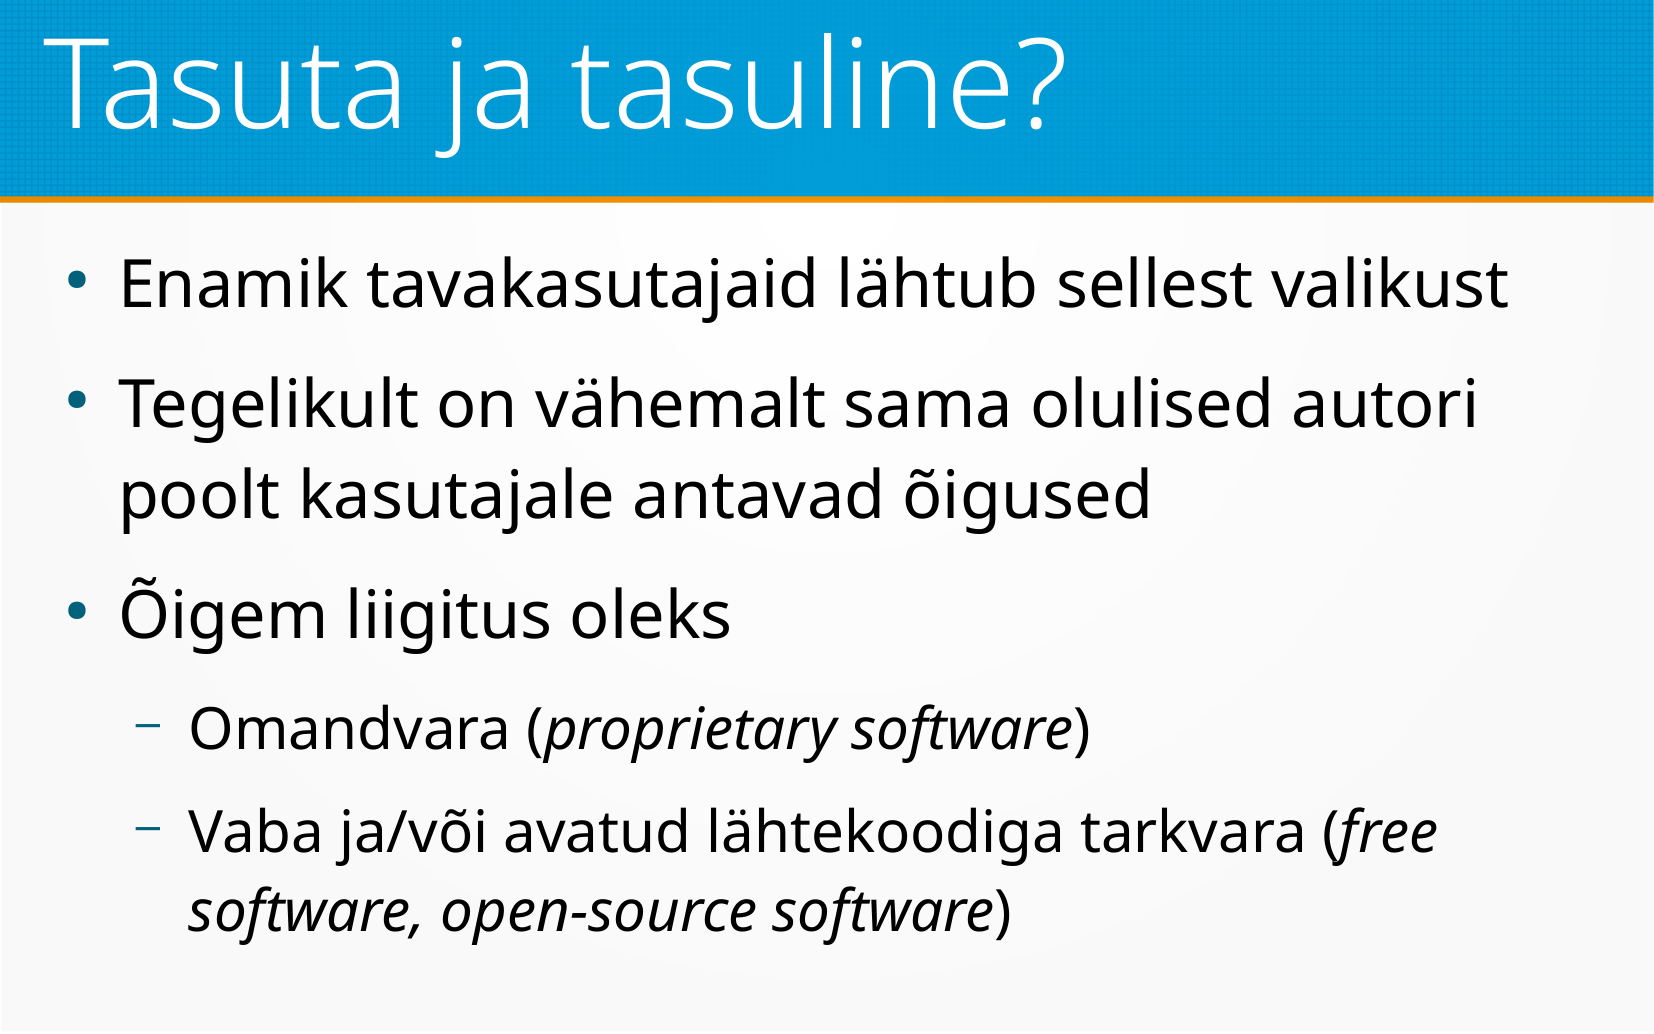

# Tasuta ja tasuline?
Enamik tavakasutajaid lähtub sellest valikust
Tegelikult on vähemalt sama olulised autori poolt kasutajale antavad õigused
Õigem liigitus oleks
Omandvara (proprietary software)
Vaba ja/või avatud lähtekoodiga tarkvara (free software, open-source software)